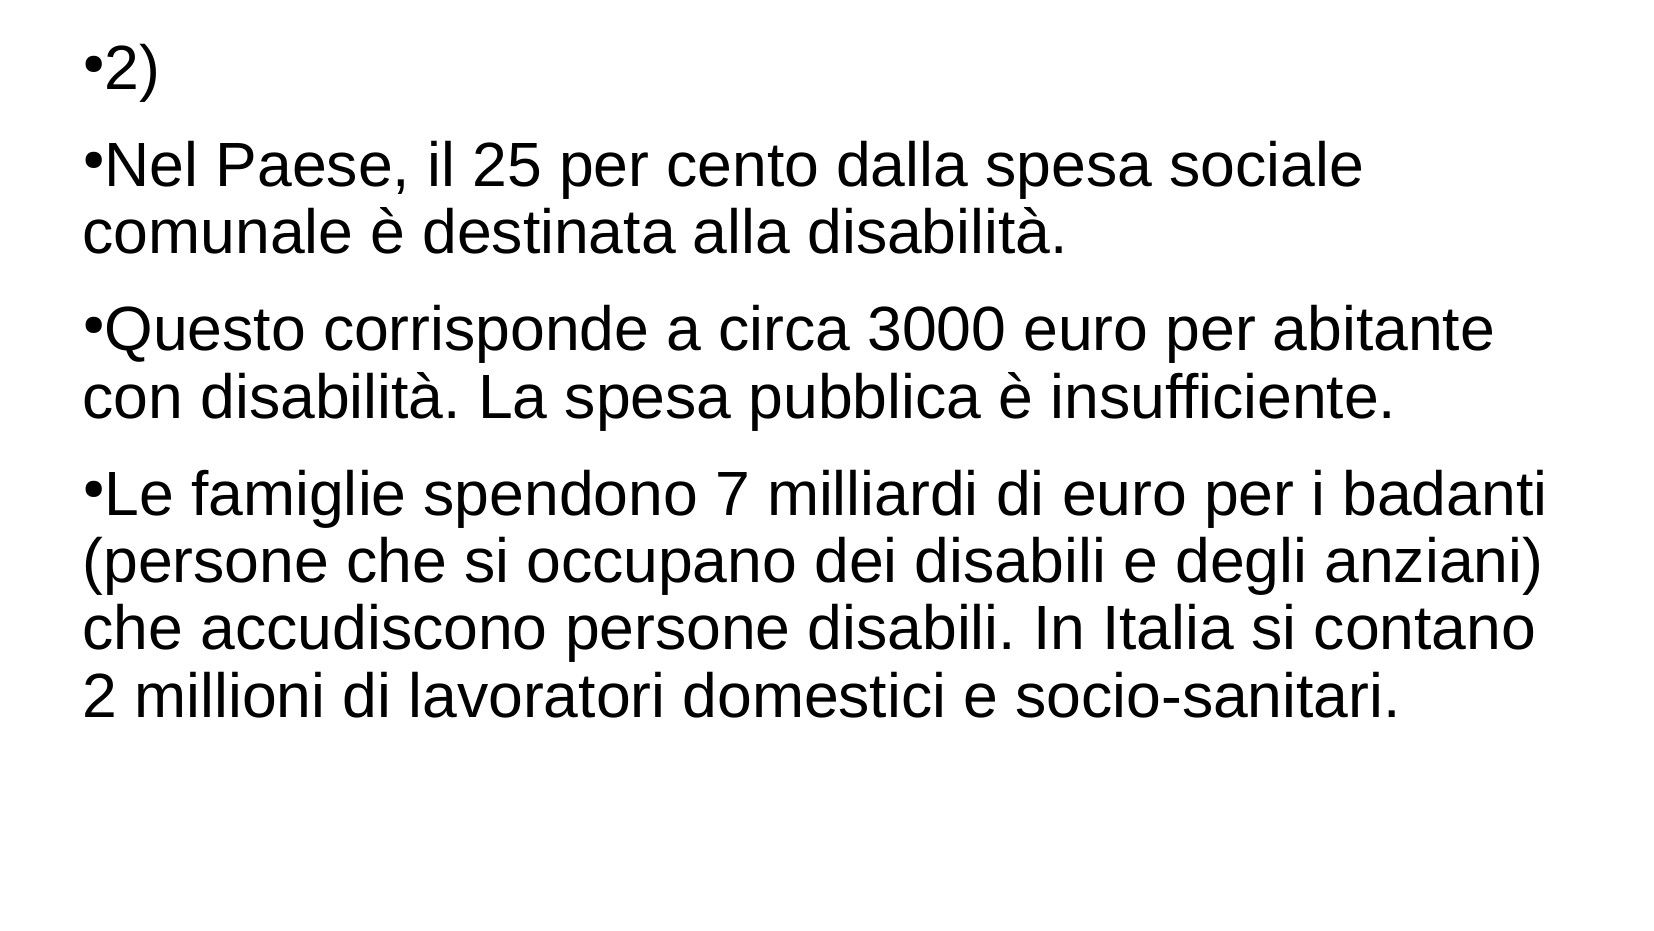

# 2)
Nel Paese, il 25 per cento dalla spesa sociale comunale è destinata alla disabilità.
Questo corrisponde a circa 3000 euro per abitante con disabilità. La spesa pubblica è insufficiente.
Le famiglie spendono 7 milliardi di euro per i badanti (persone che si occupano dei disabili e degli anziani) che accudiscono persone disabili. In Italia si contano 2 millioni di lavoratori domestici e socio-sanitari.